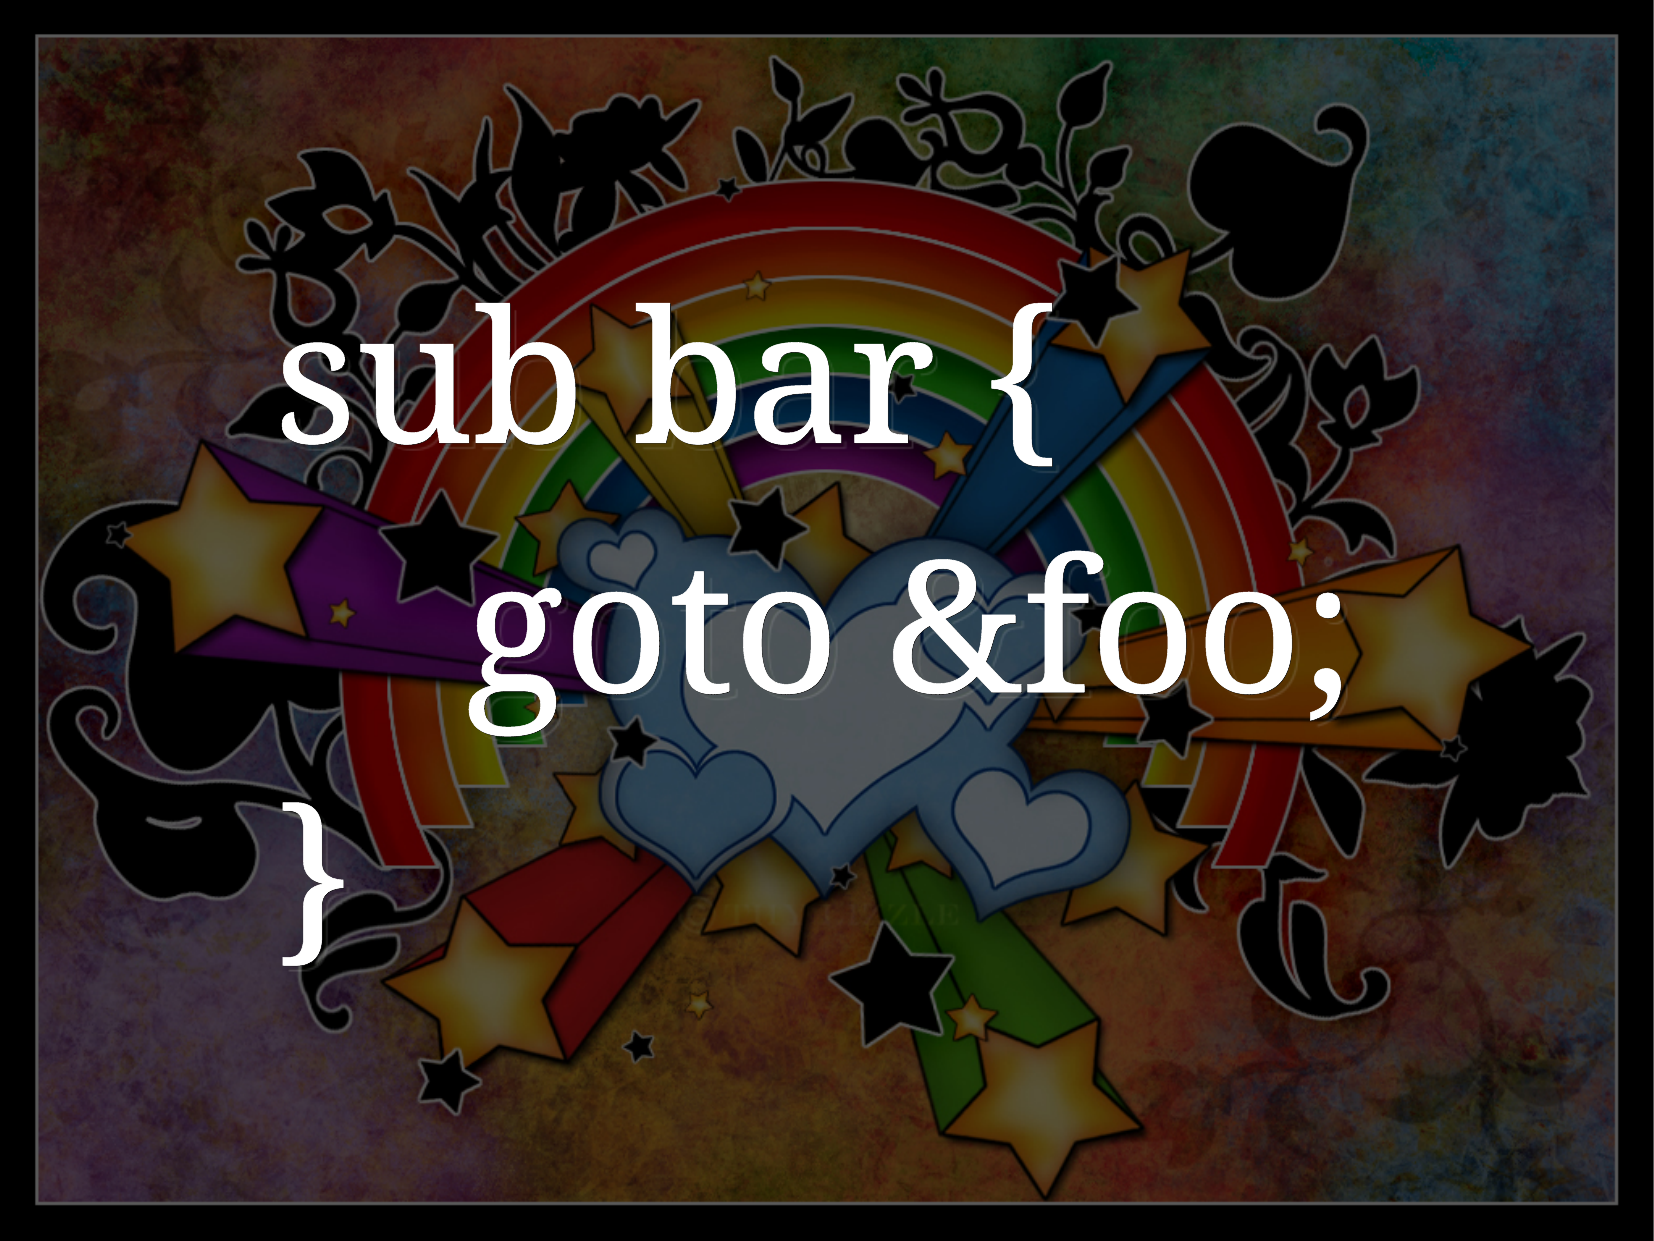

sub bar {
 goto &foo;
 }
#